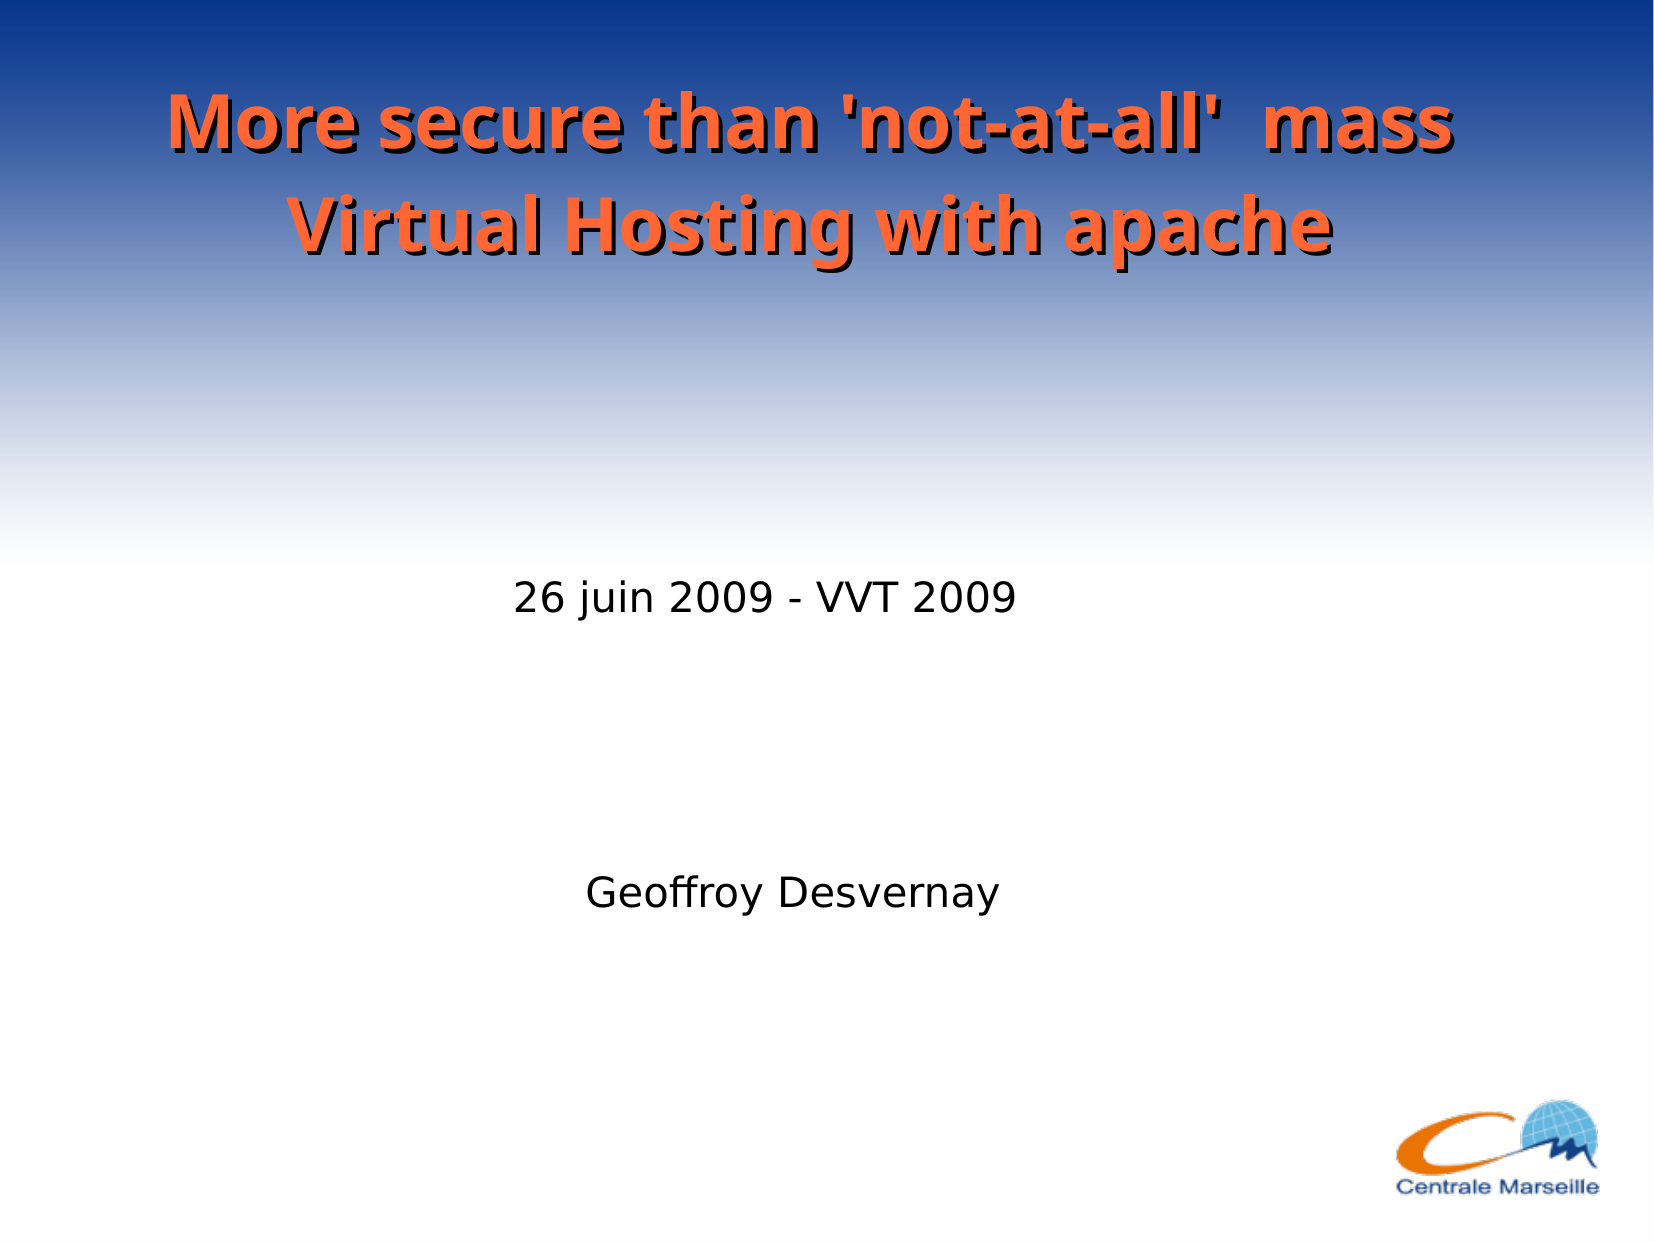

More secure than 'not-at-all' mass Virtual Hosting with apache
26 juin 2009 - VVT 2009
Geoffroy Desvernay